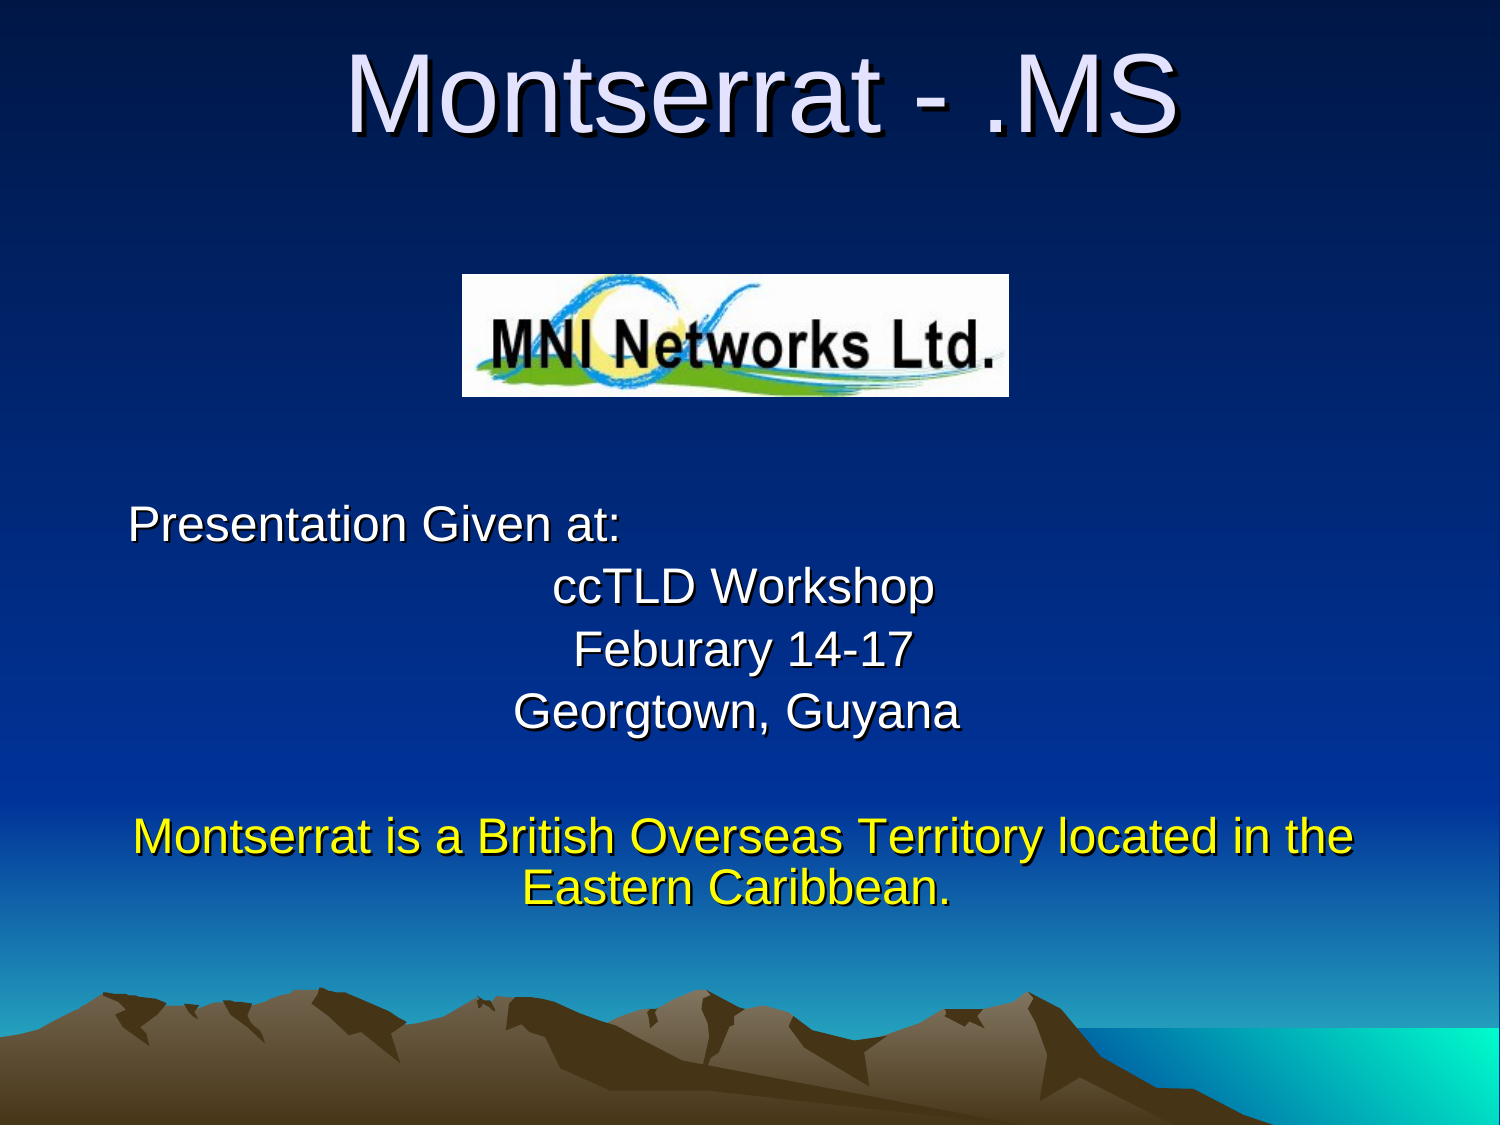

# Montserrat - .MS
Presentation Given at:
ccTLD Workshop
Feburary 14-17
Georgtown, Guyana
Montserrat is a British Overseas Territory located in the Eastern Caribbean.